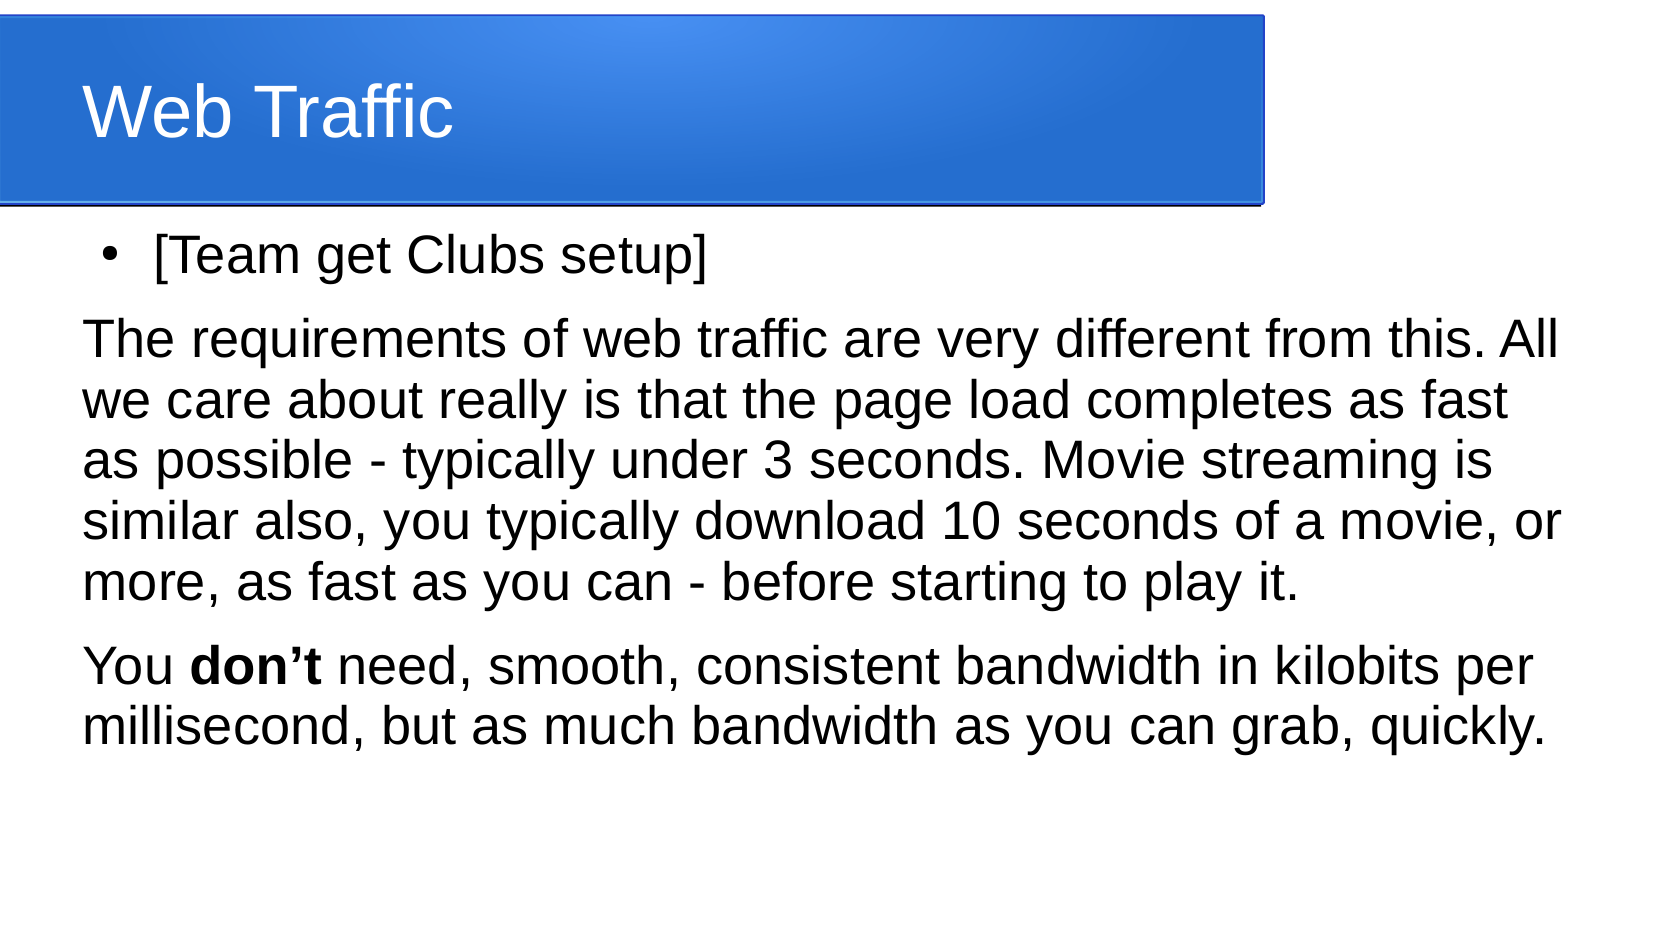

# Web Traffic
[Team get Clubs setup]
The requirements of web traffic are very different from this. All we care about really is that the page load completes as fast as possible - typically under 3 seconds. Movie streaming is similar also, you typically download 10 seconds of a movie, or more, as fast as you can - before starting to play it.
You don’t need, smooth, consistent bandwidth in kilobits per millisecond, but as much bandwidth as you can grab, quickly.